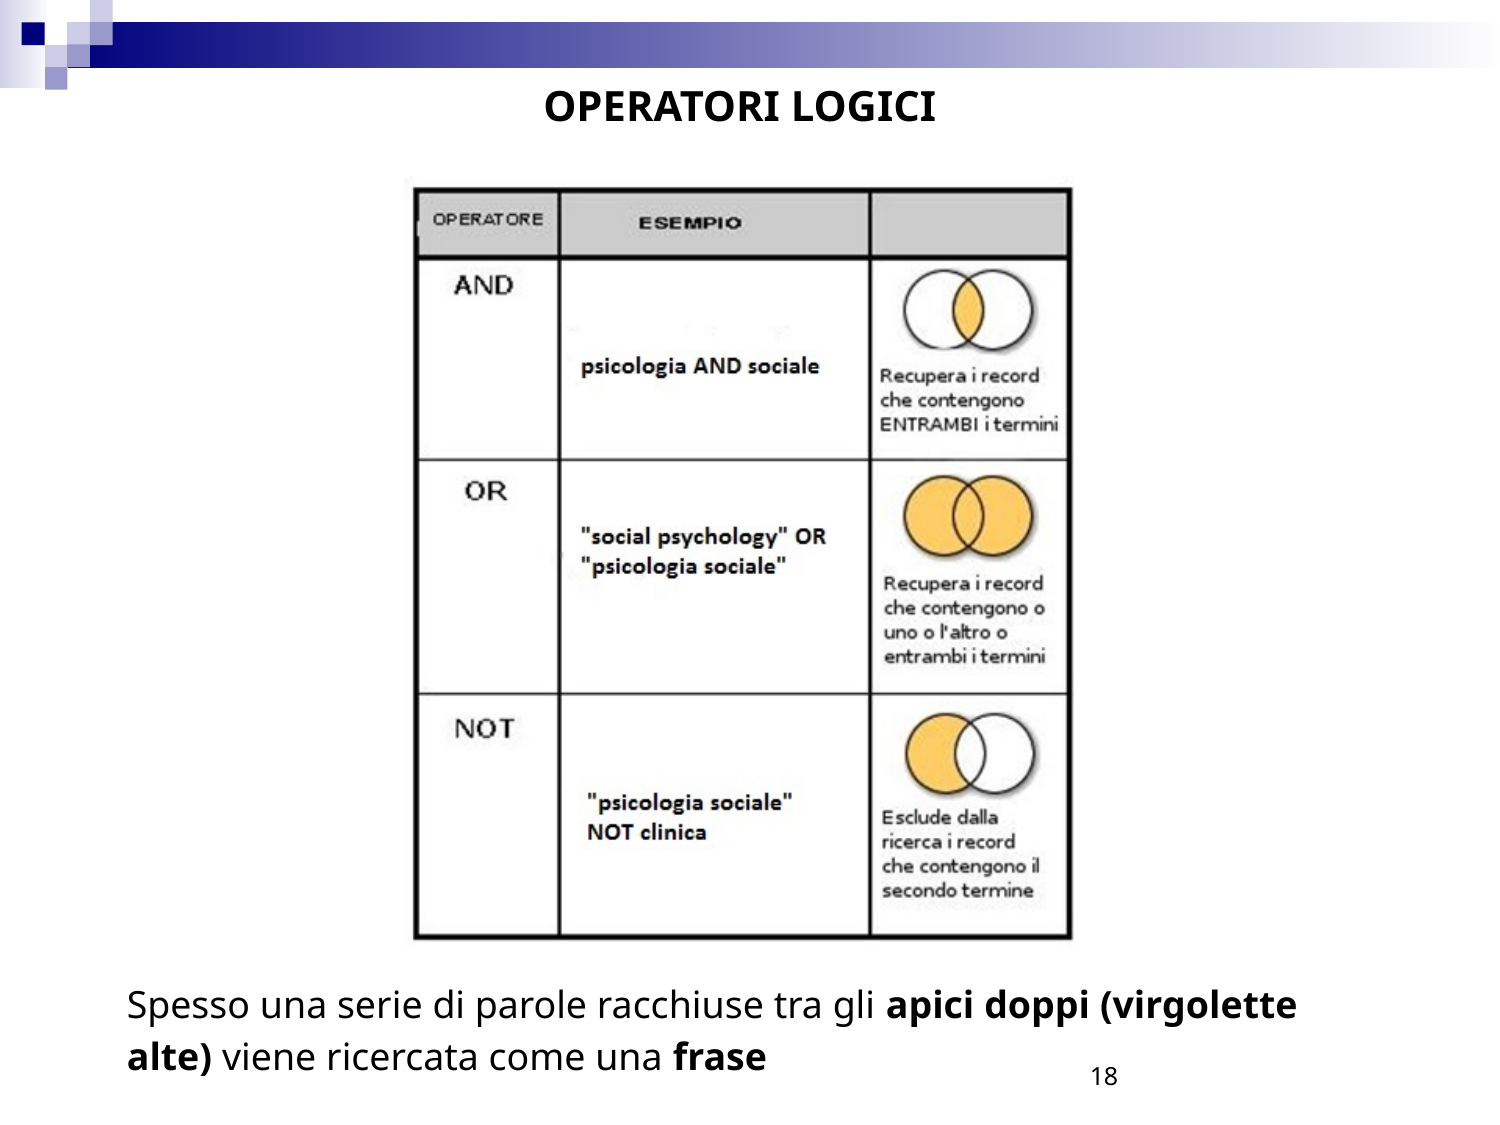

# OPERATORI LOGICI
Spesso una serie di parole racchiuse tra gli apici doppi (virgolette alte) viene ricercata come una frase